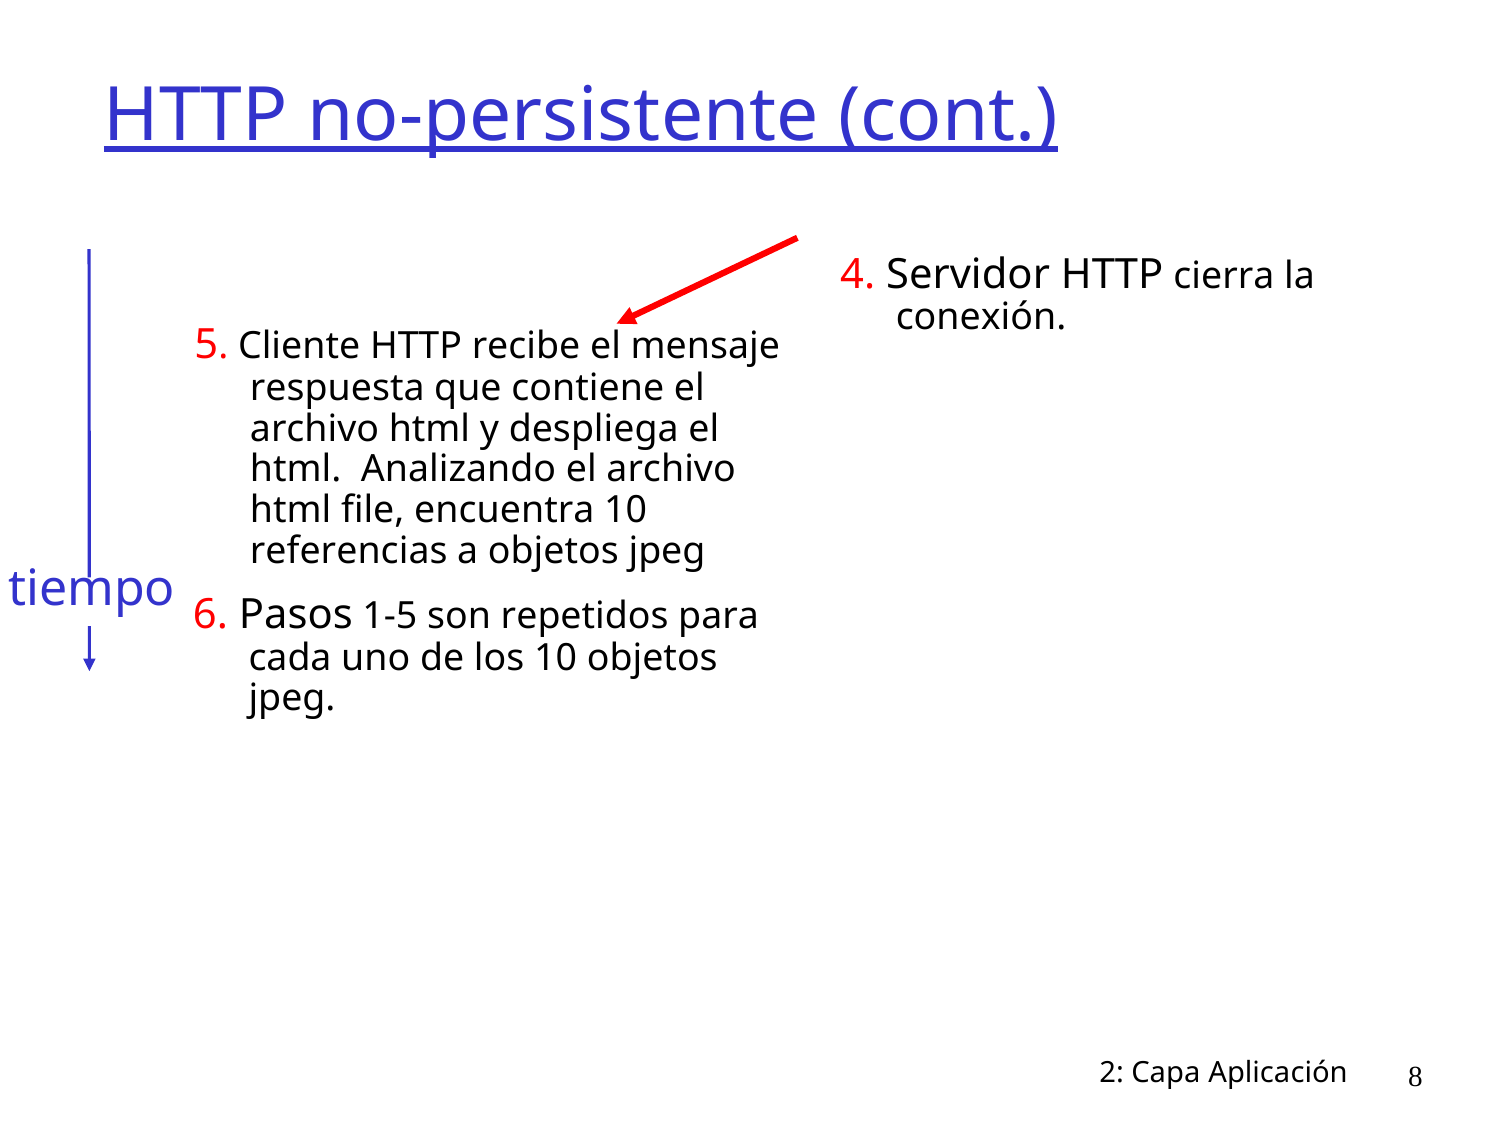

# HTTP no-persistente (cont.)
4. Servidor HTTP cierra la conexión.
5. Cliente HTTP recibe el mensaje respuesta que contiene el archivo html y despliega el html. Analizando el archivo html file, encuentra 10 referencias a objetos jpeg
tiempo
6. Pasos 1-5 son repetidos para cada uno de los 10 objetos jpeg.